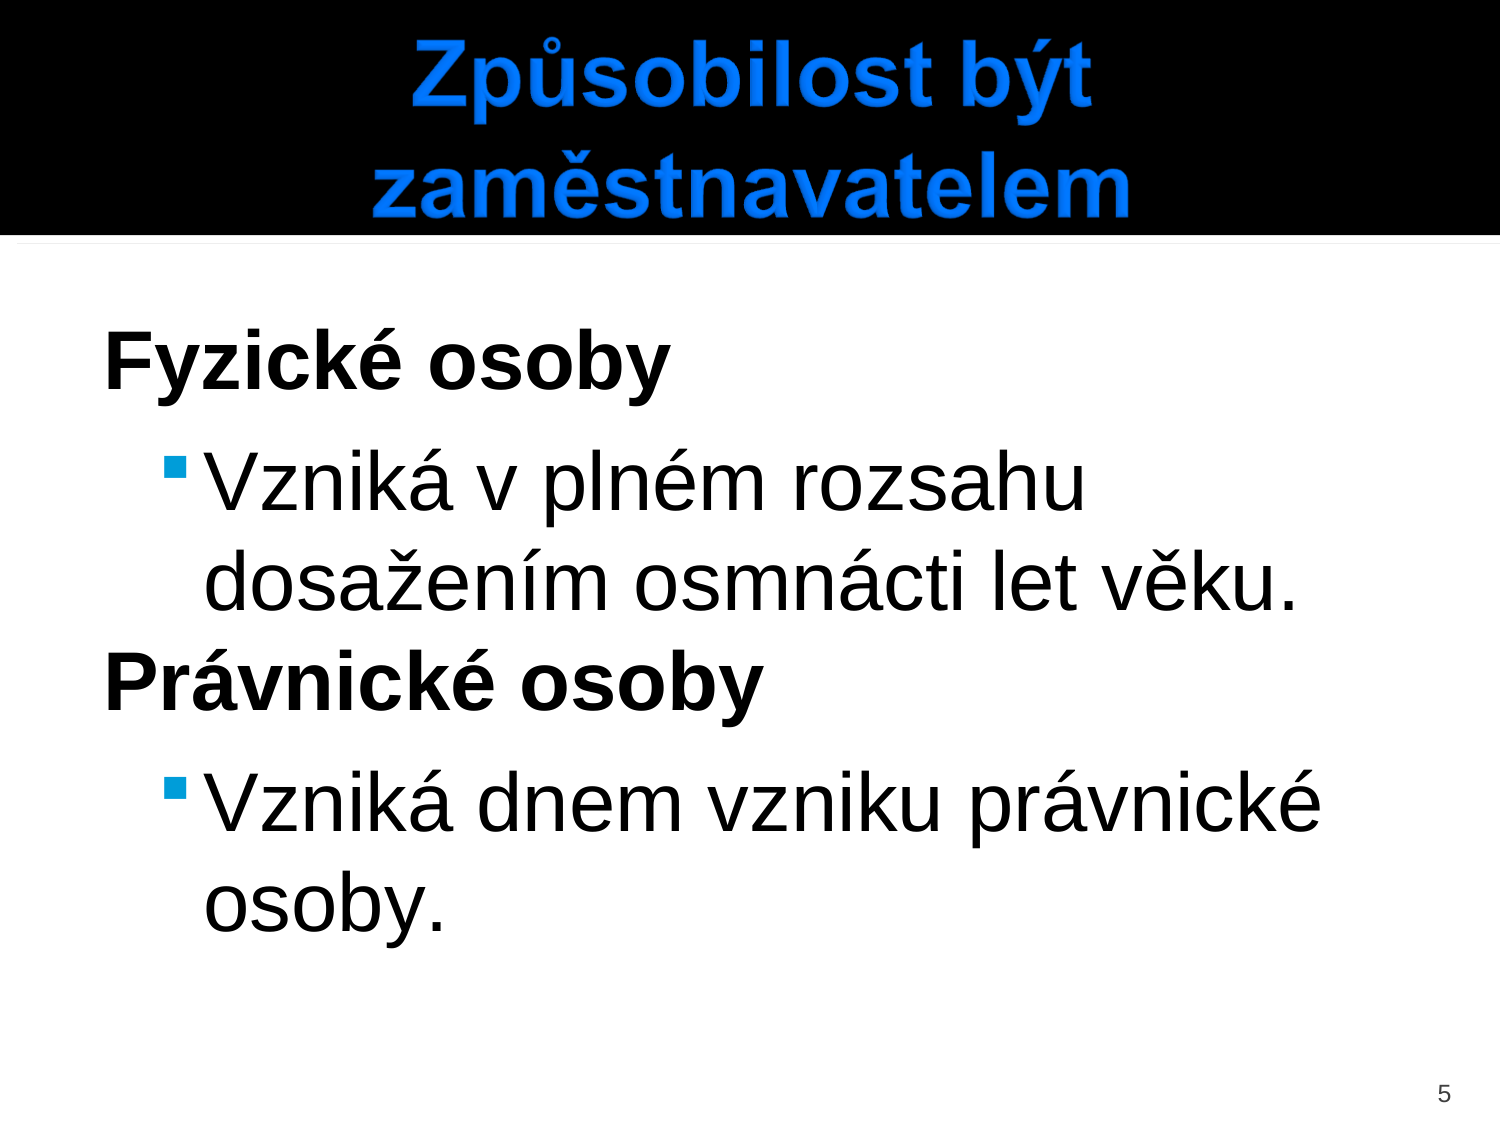

# Fyzické osoby
Vzniká v plném rozsahu dosažením osmnácti let věku.
Právnické osoby
Vzniká dnem vzniku právnické osoby.